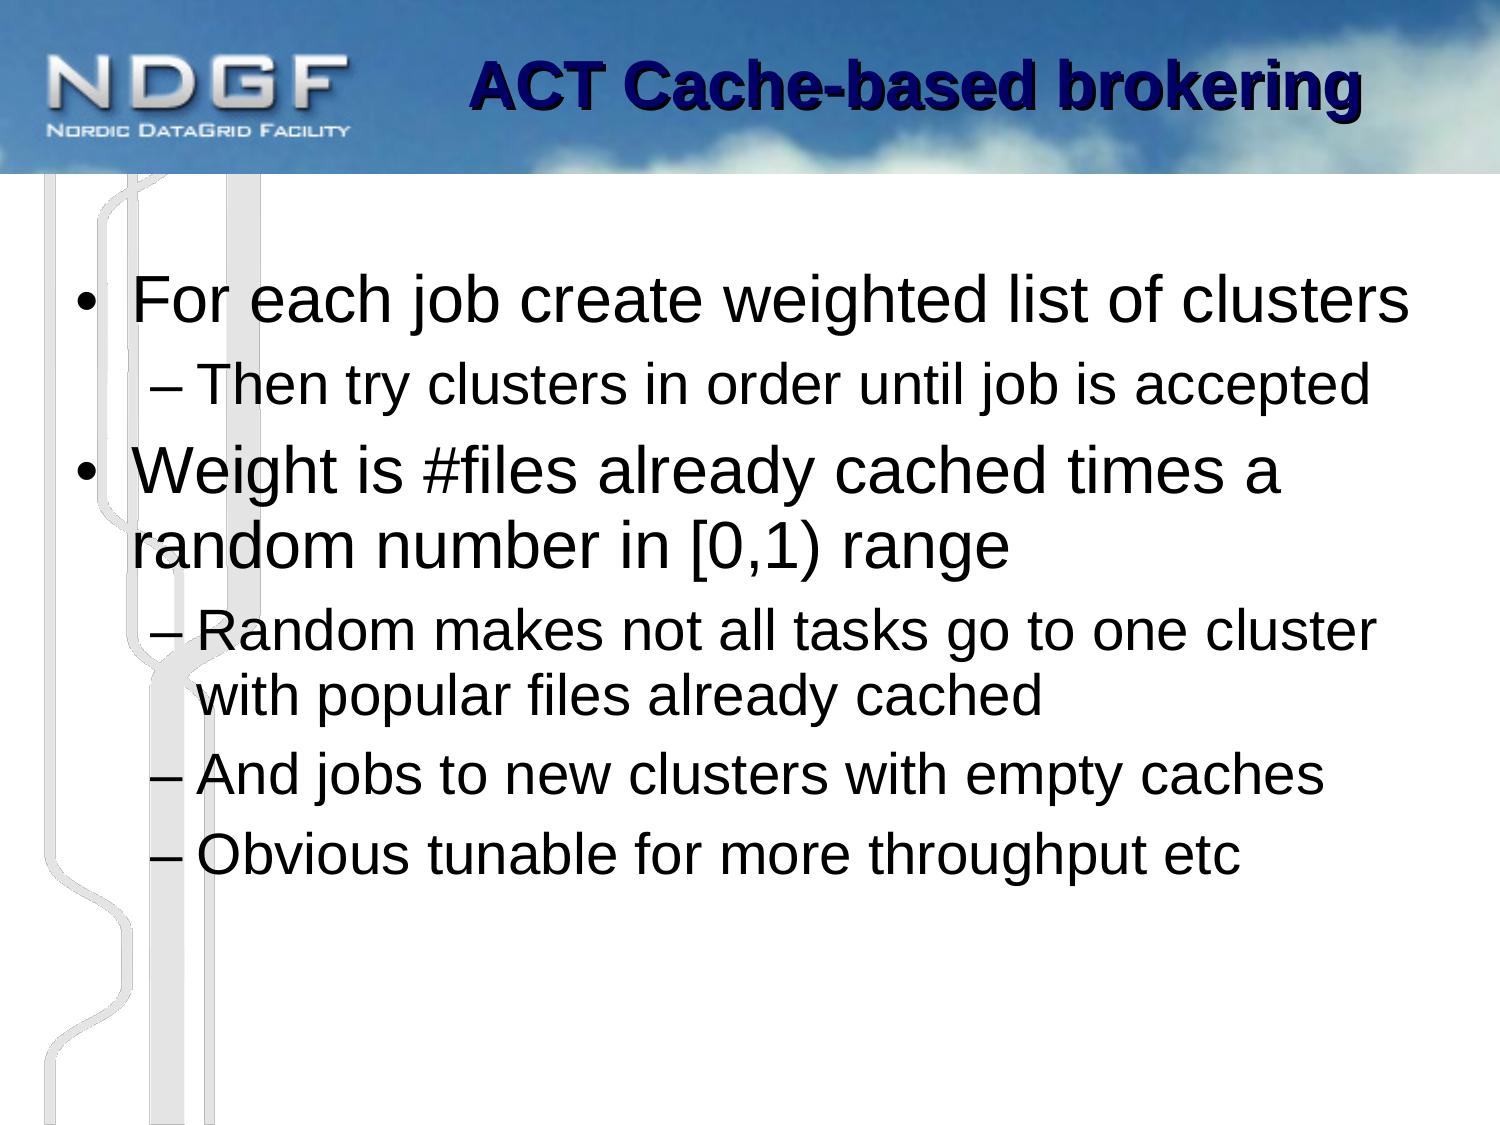

# ACT Cache-based brokering
For each job create weighted list of clusters
Then try clusters in order until job is accepted
Weight is #files already cached times a random number in [0,1) range
Random makes not all tasks go to one cluster with popular files already cached
And jobs to new clusters with empty caches
Obvious tunable for more throughput etc